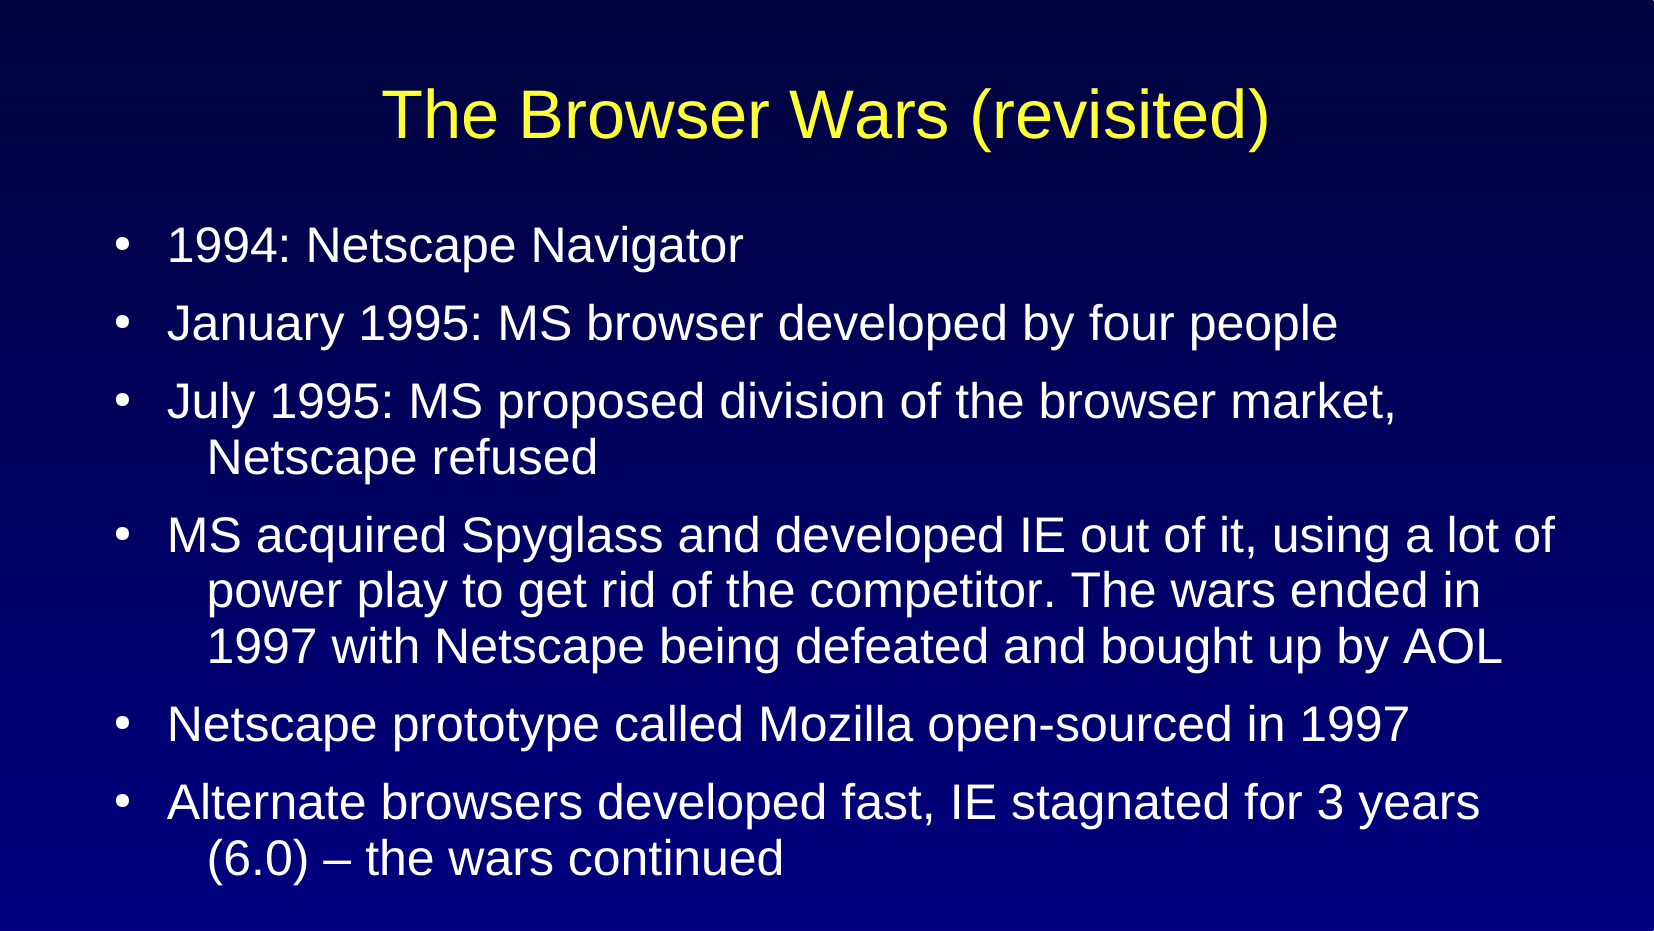

# The Browser Wars (revisited)
1994: Netscape Navigator
January 1995: MS browser developed by four people
July 1995: MS proposed division of the browser market, Netscape refused
MS acquired Spyglass and developed IE out of it, using a lot of power play to get rid of the competitor. The wars ended in 1997 with Netscape being defeated and bought up by AOL
Netscape prototype called Mozilla open-sourced in 1997
Alternate browsers developed fast, IE stagnated for 3 years (6.0) – the wars continued